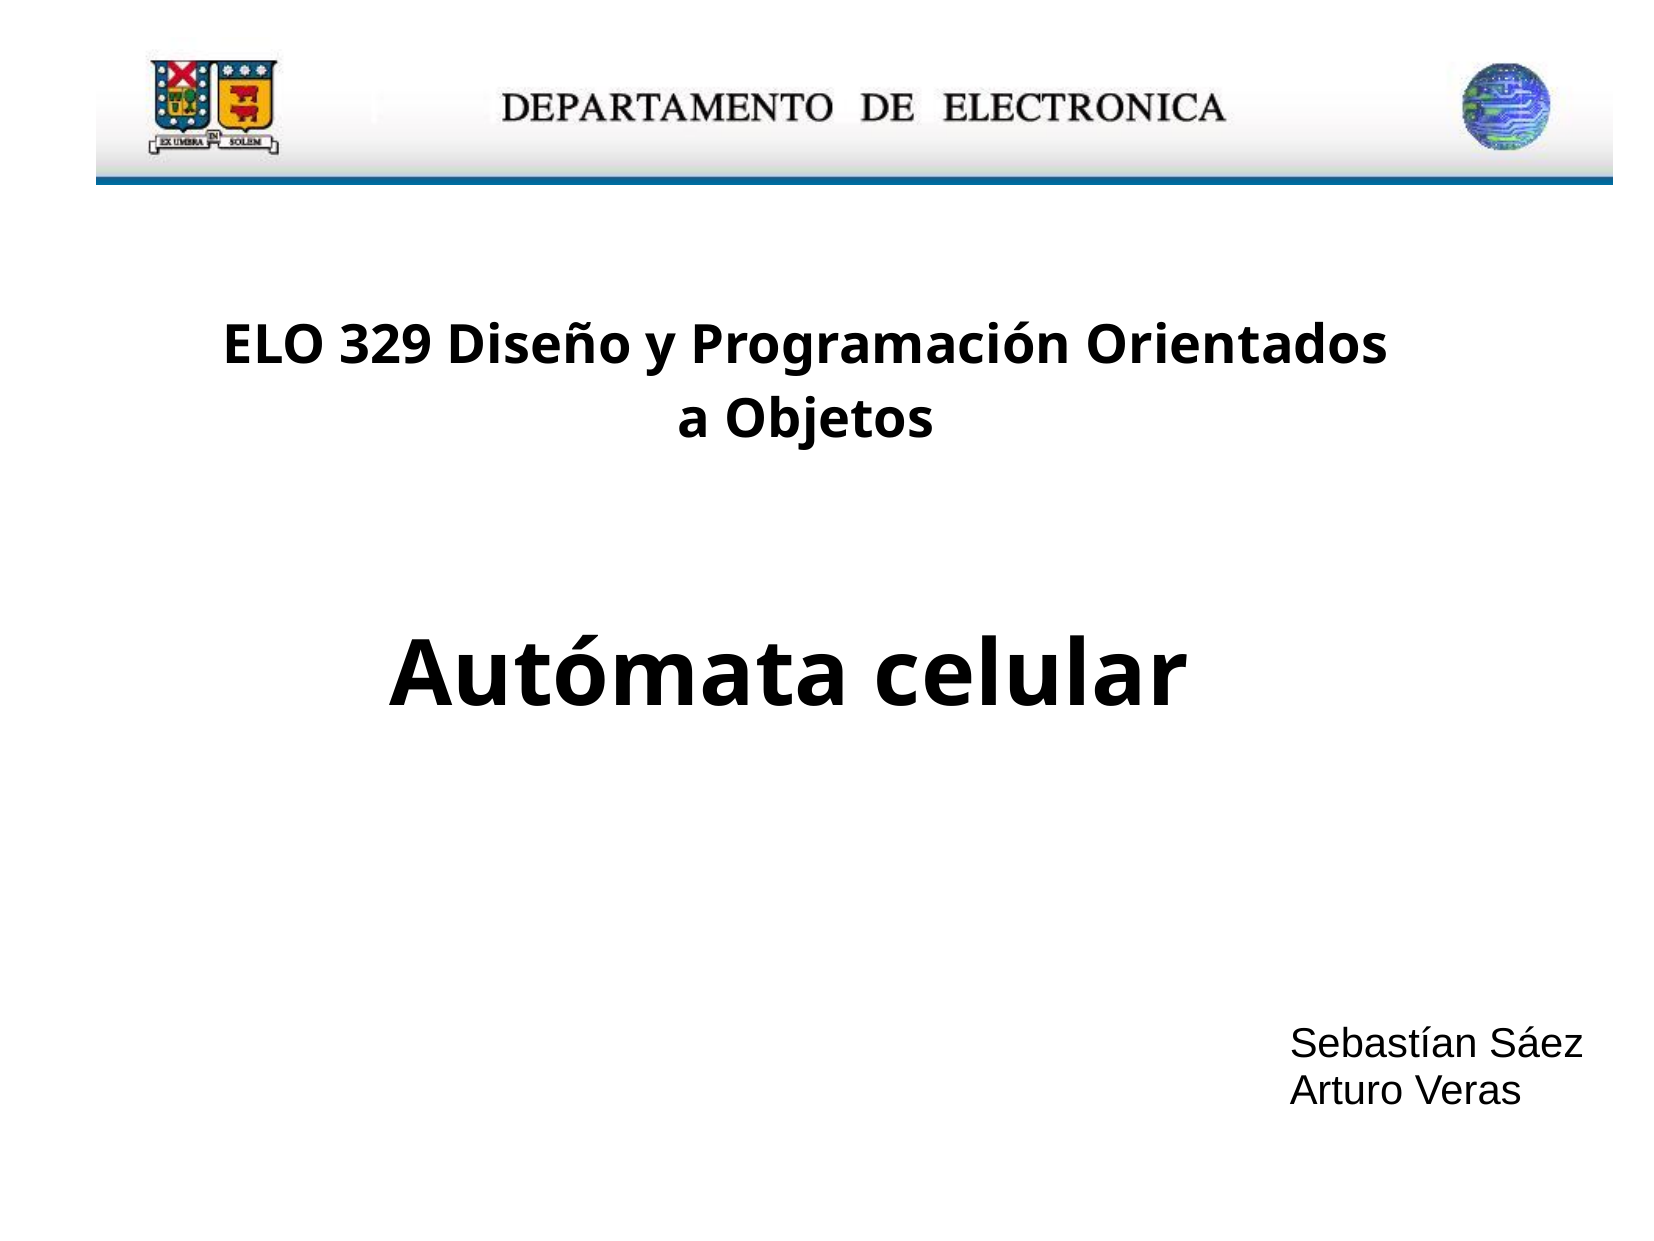

ELO 329 Diseño y Programación Orientados a Objetos
Autómata celular
Sebastían Sáez
Arturo Veras